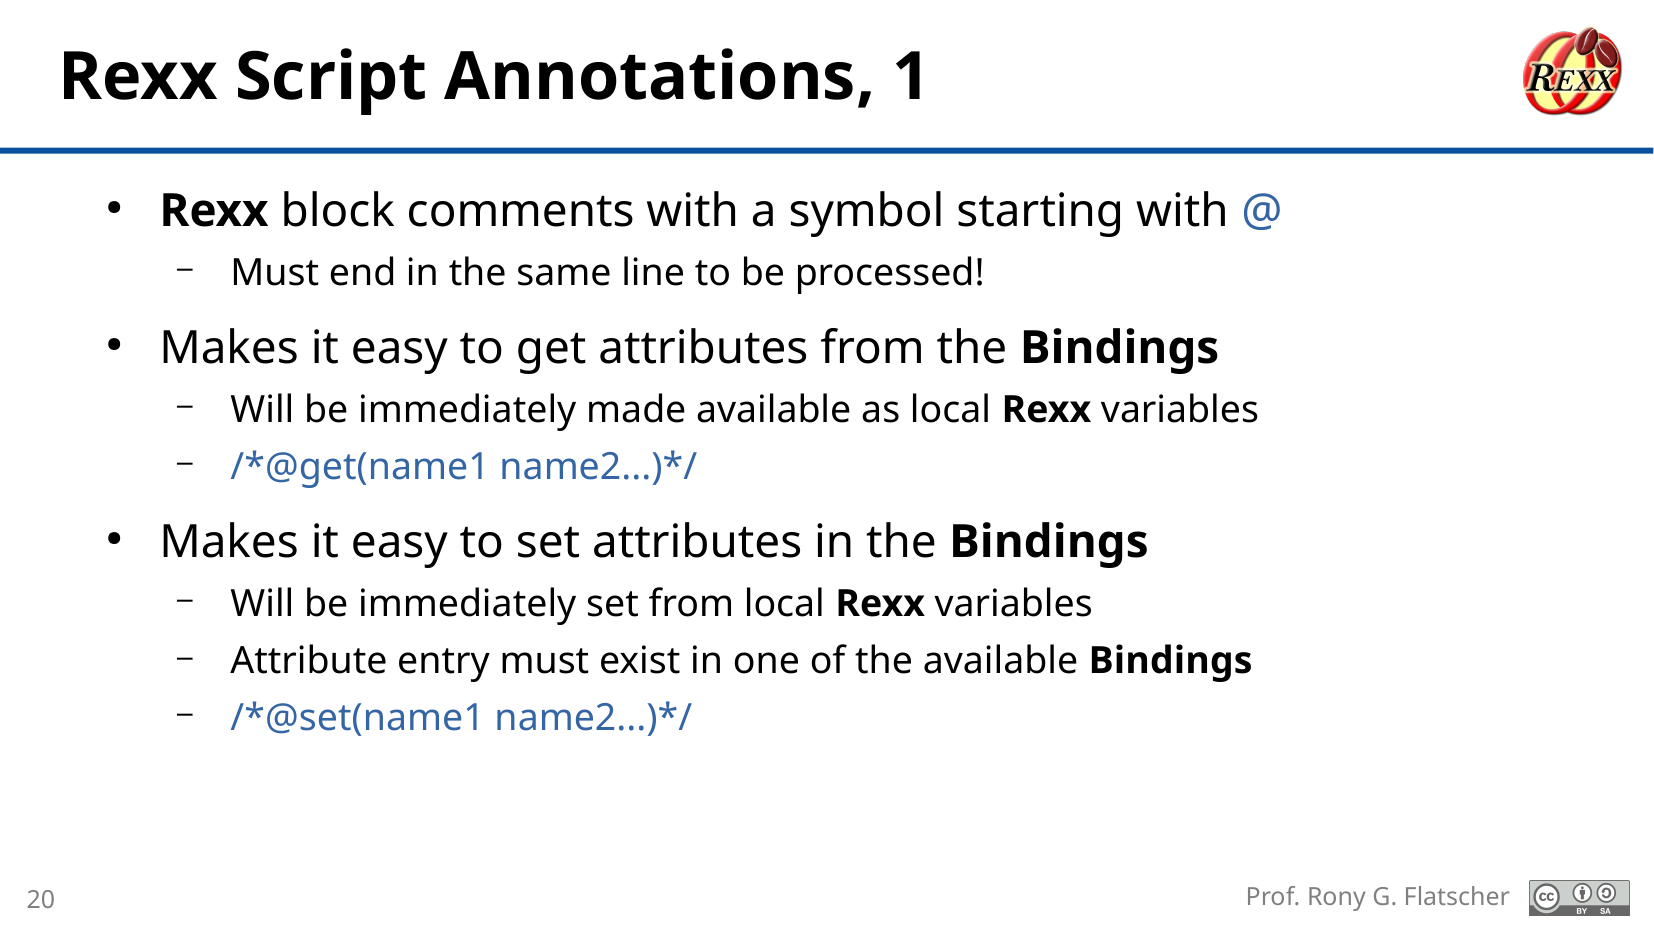

# Rexx Script Annotations, 1
Rexx block comments with a symbol starting with @
Must end in the same line to be processed!
Makes it easy to get attributes from the Bindings
Will be immediately made available as local Rexx variables
/*@get(name1 name2...)*/
Makes it easy to set attributes in the Bindings
Will be immediately set from local Rexx variables
Attribute entry must exist in one of the available Bindings
/*@set(name1 name2...)*/